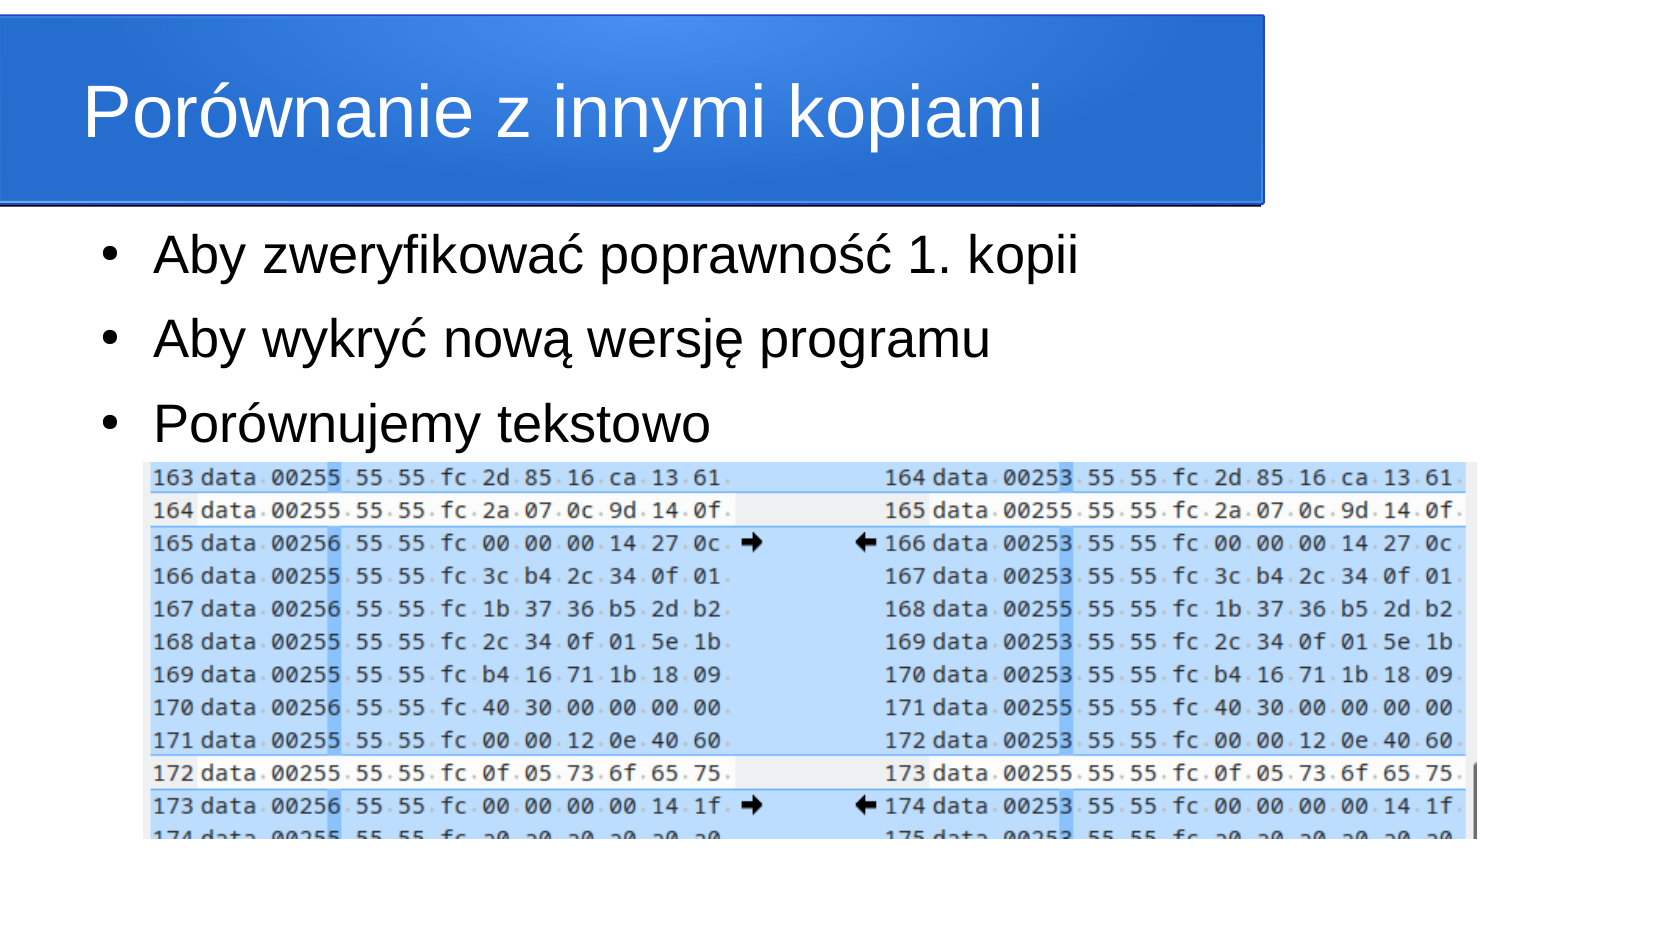

# Porównanie z innymi kopiami
Aby zweryfikować poprawność 1. kopii
Aby wykryć nową wersję programu
Porównujemy tekstowo